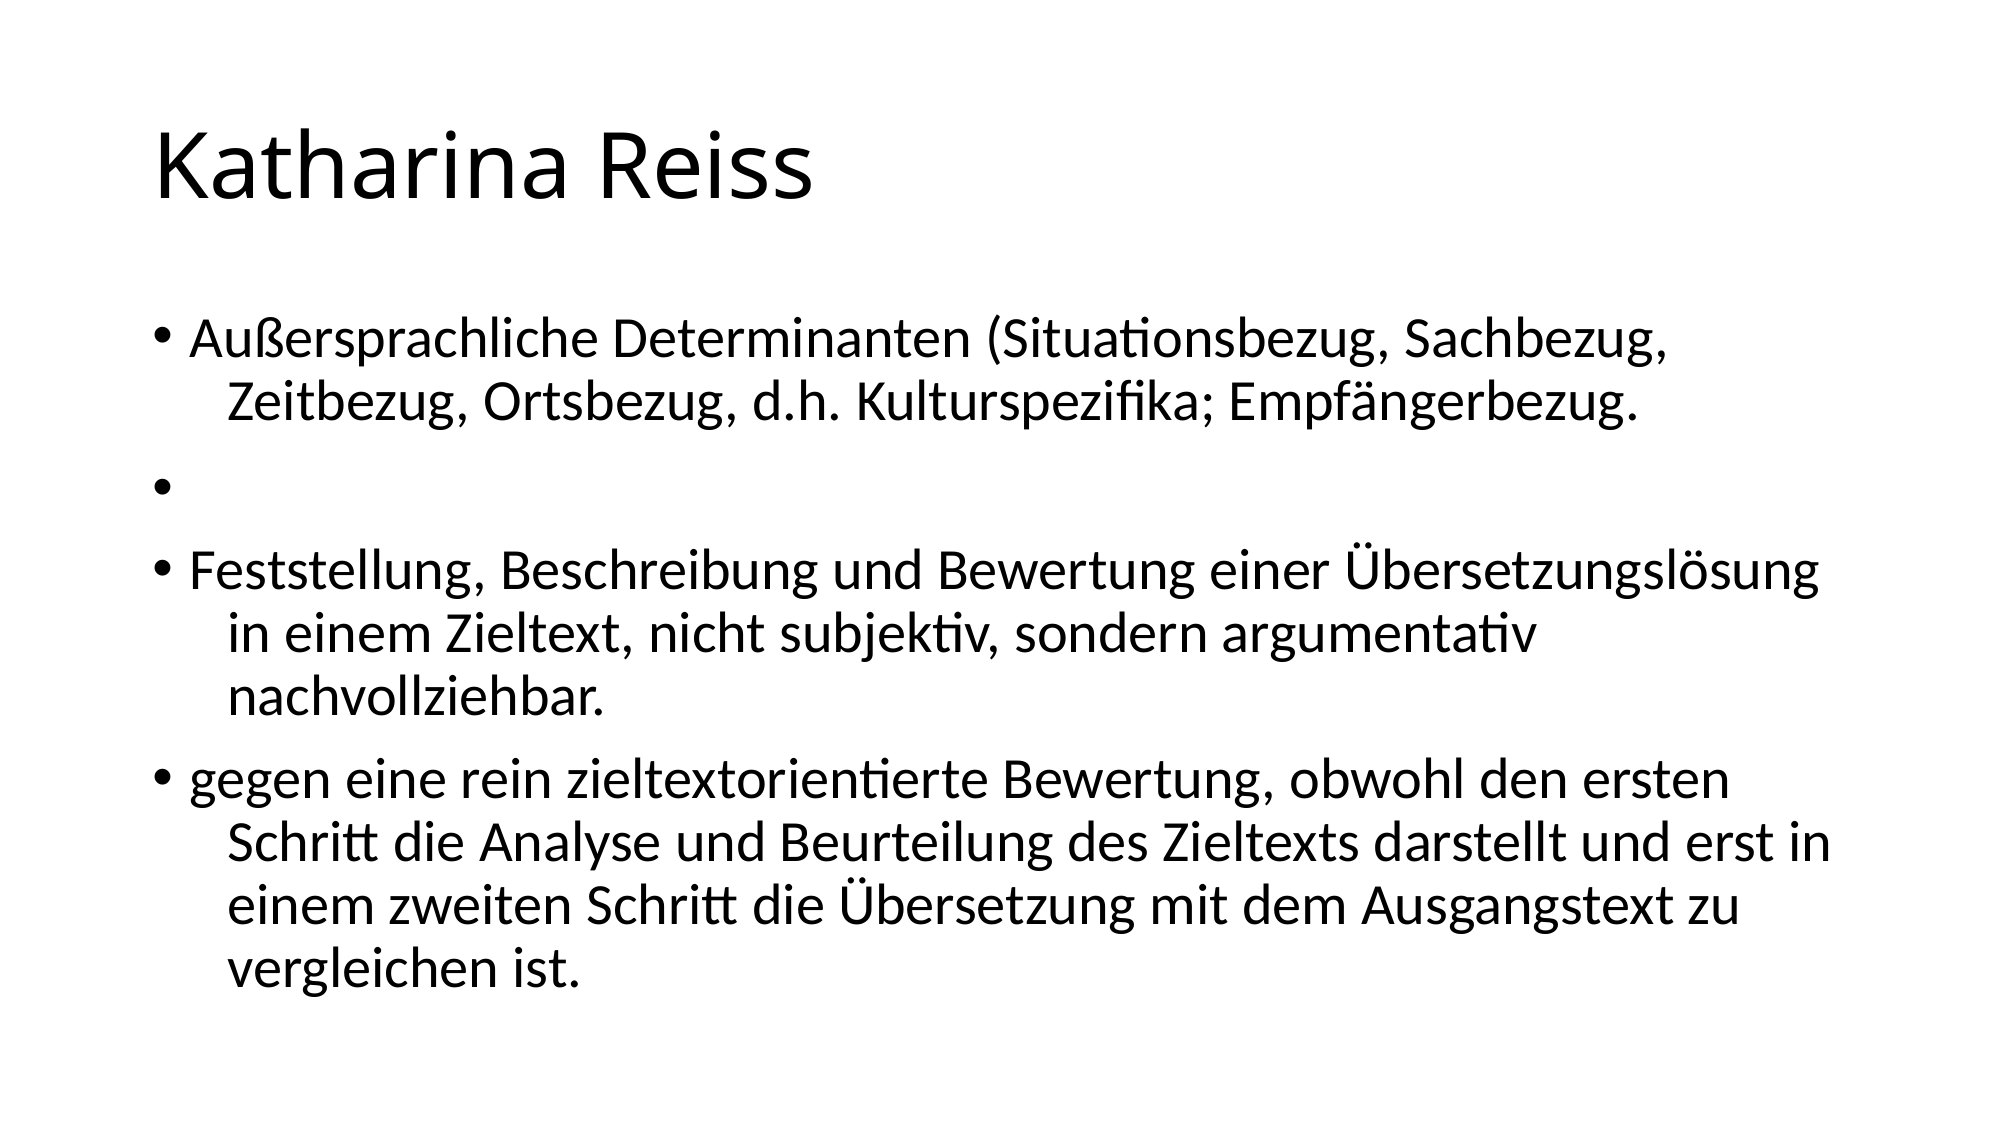

# Katharina Reiss
Außersprachliche Determinanten (Situationsbezug, Sachbezug, Zeitbezug, Ortsbezug, d.h. Kulturspezifika; Empfängerbezug.
Feststellung, Beschreibung und Bewertung einer Übersetzungslösung in einem Zieltext, nicht subjektiv, sondern argumentativ nachvollziehbar.
gegen eine rein zieltextorientierte Bewertung, obwohl den ersten Schritt die Analyse und Beurteilung des Zieltexts darstellt und erst in einem zweiten Schritt die Übersetzung mit dem Ausgangstext zu vergleichen ist.